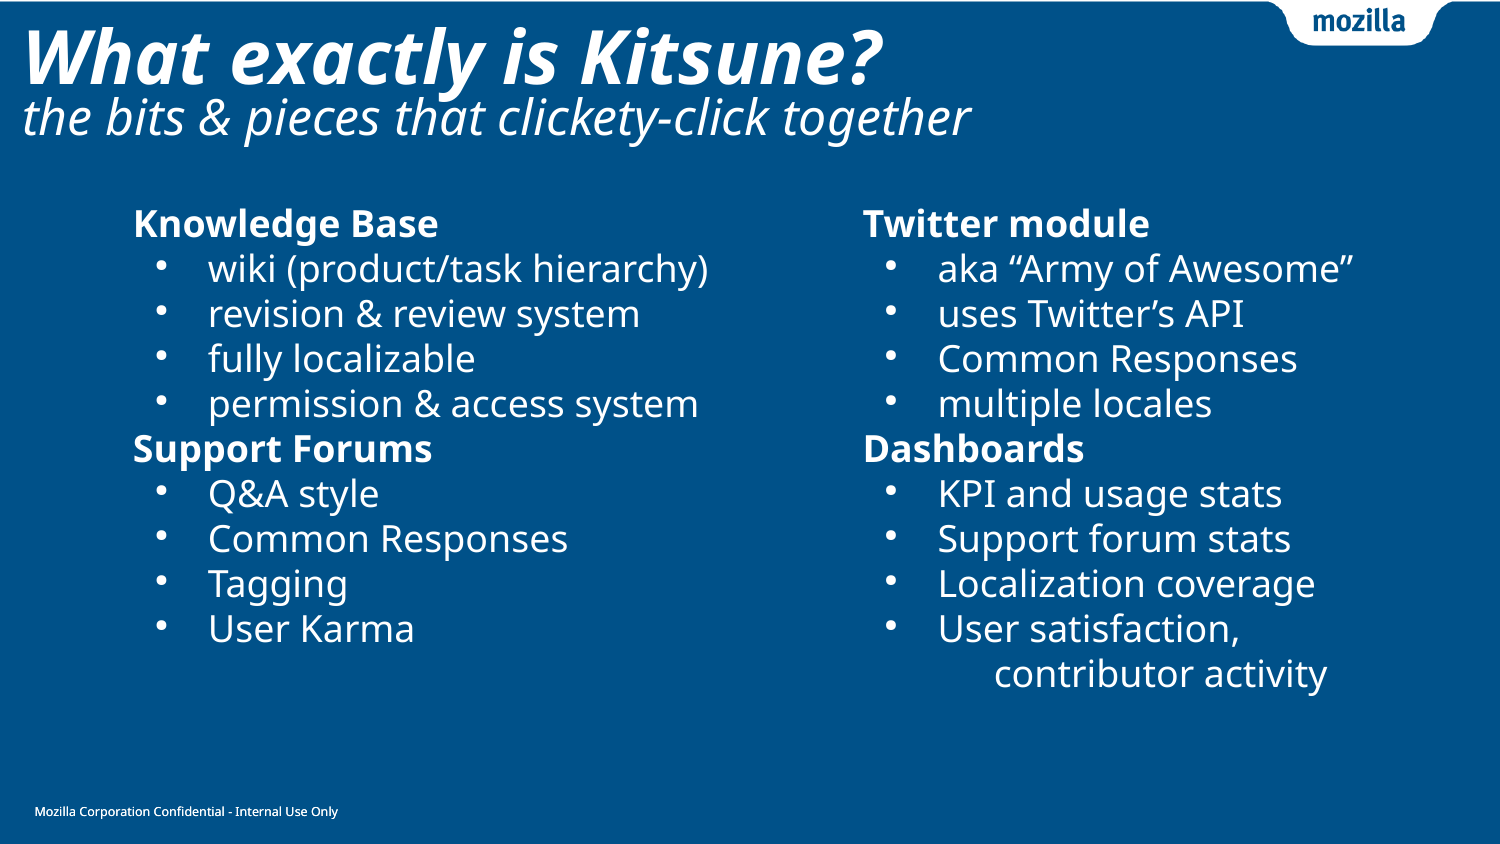

# What exactly is Kitsune?
the bits & pieces that clickety-click together
Knowledge Base
wiki (product/task hierarchy)
revision & review system
fully localizable
permission & access system
Support Forums
Q&A style
Common Responses
Tagging
User Karma
Twitter module
aka “Army of Awesome”
uses Twitter’s API
Common Responses
multiple locales
Dashboards
KPI and usage stats
Support forum stats
Localization coverage
User satisfaction, contributor activity